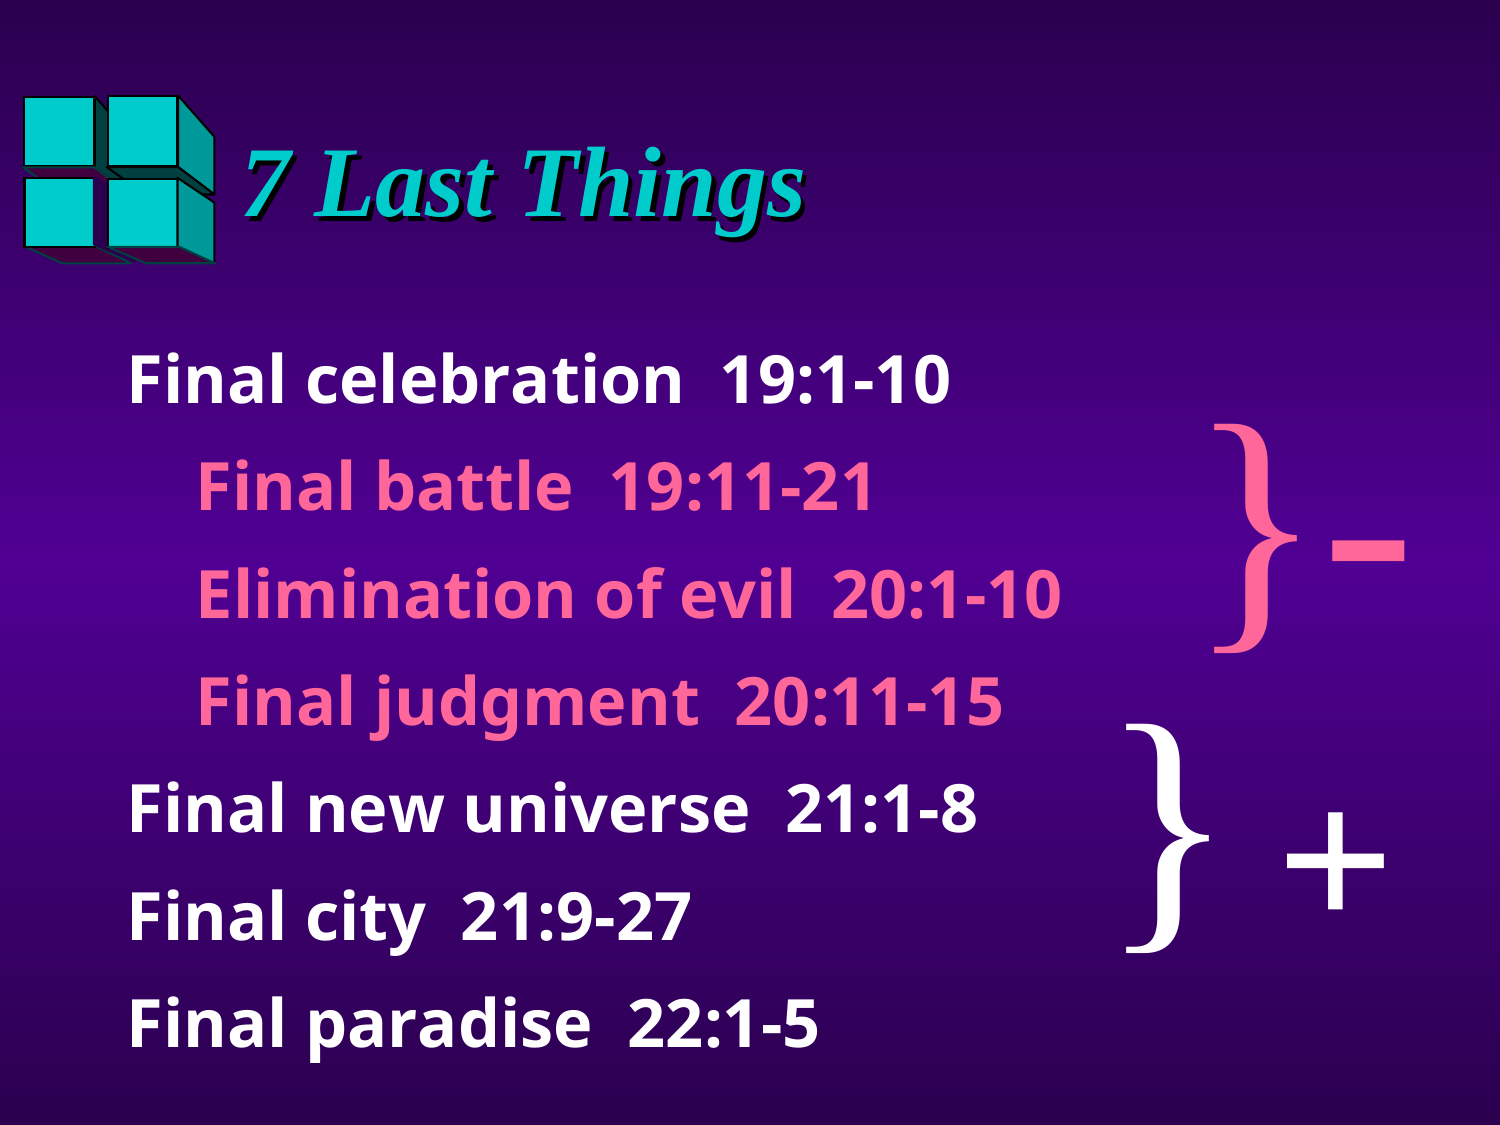

# 7 Last Things
Final celebration 19:1-10
 Final battle 19:11-21
 Elimination of evil 20:1-10
 Final judgment 20:11-15
Final new universe 21:1-8
Final city 21:9-27
Final paradise 22:1-5
}-
}
+